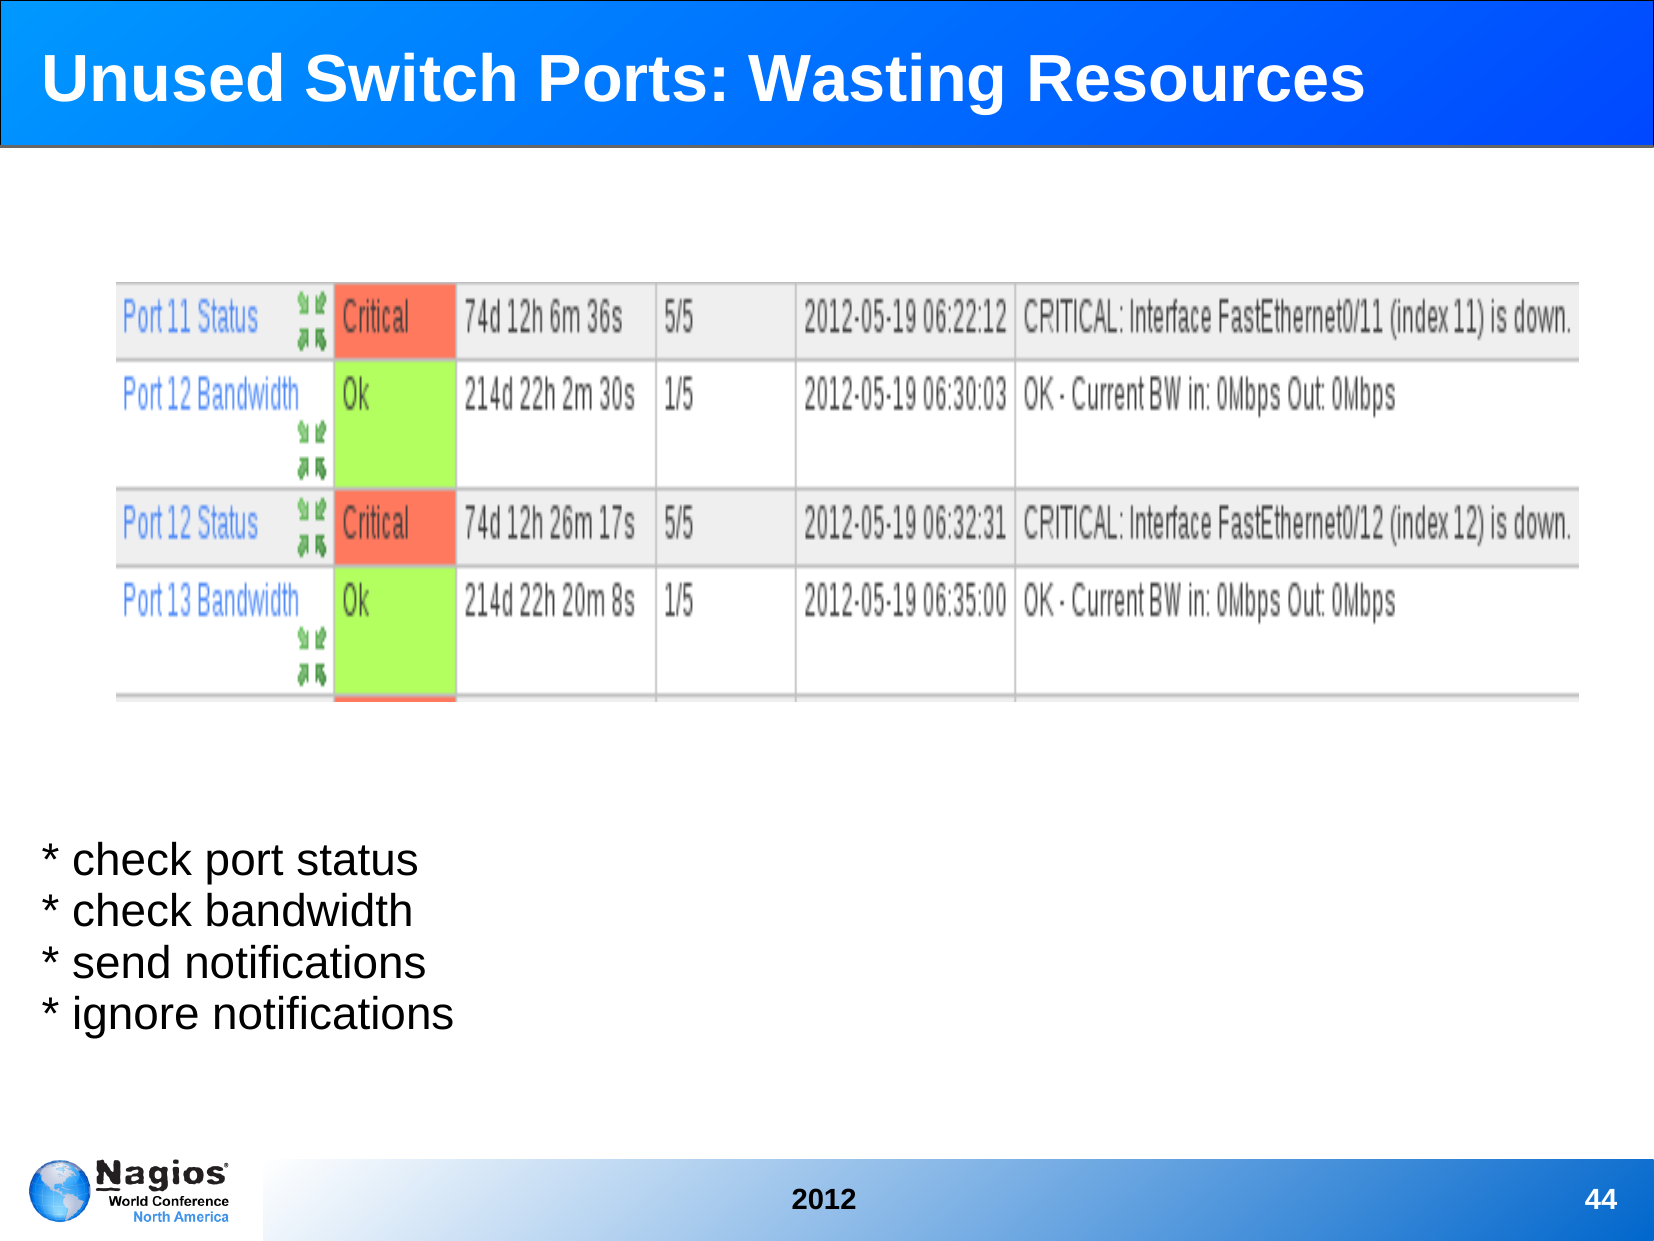

# Unused Switch Ports: Wasting Resources
* check port status
* check bandwidth
* send notifications
* ignore notifications
2011
44